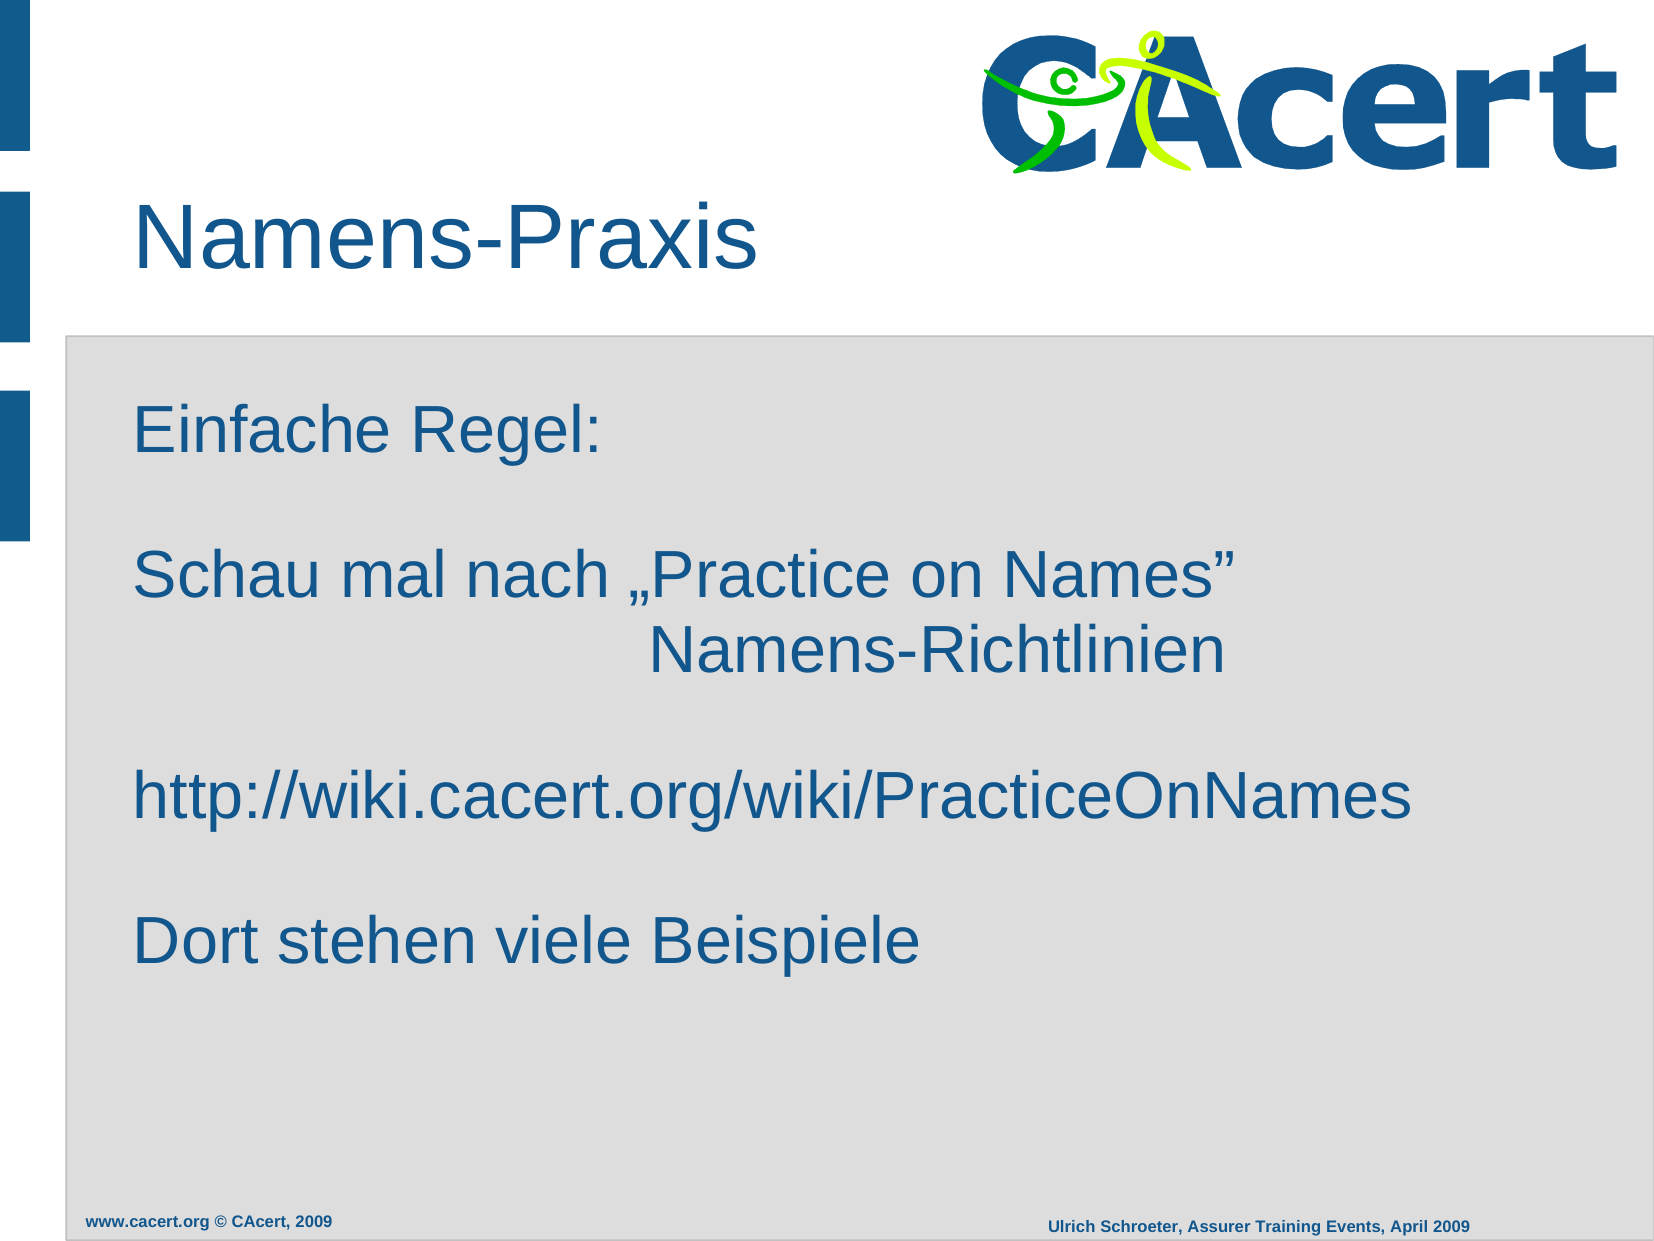

Namens-Praxis
Einfache Regel:
Schau mal nach „Practice on Names”
							Namens-Richtlinien
http://wiki.cacert.org/wiki/PracticeOnNames
Dort stehen viele Beispiele